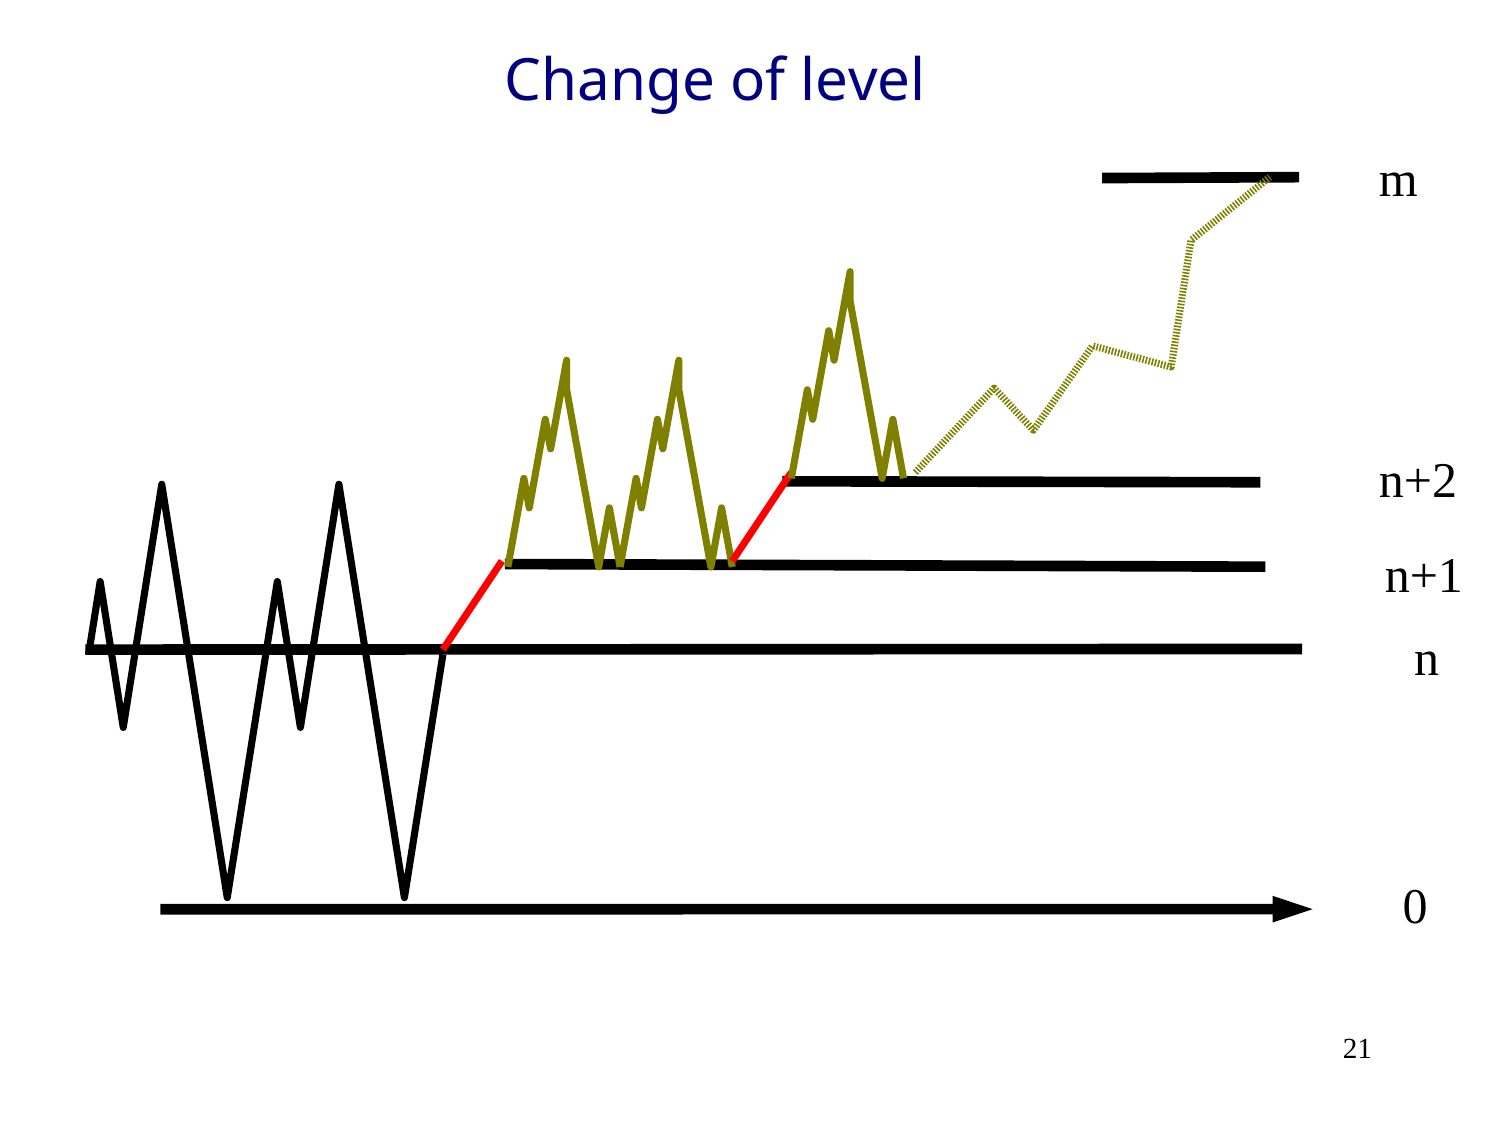

Change of level
m
n+2
n+1
n
0
21